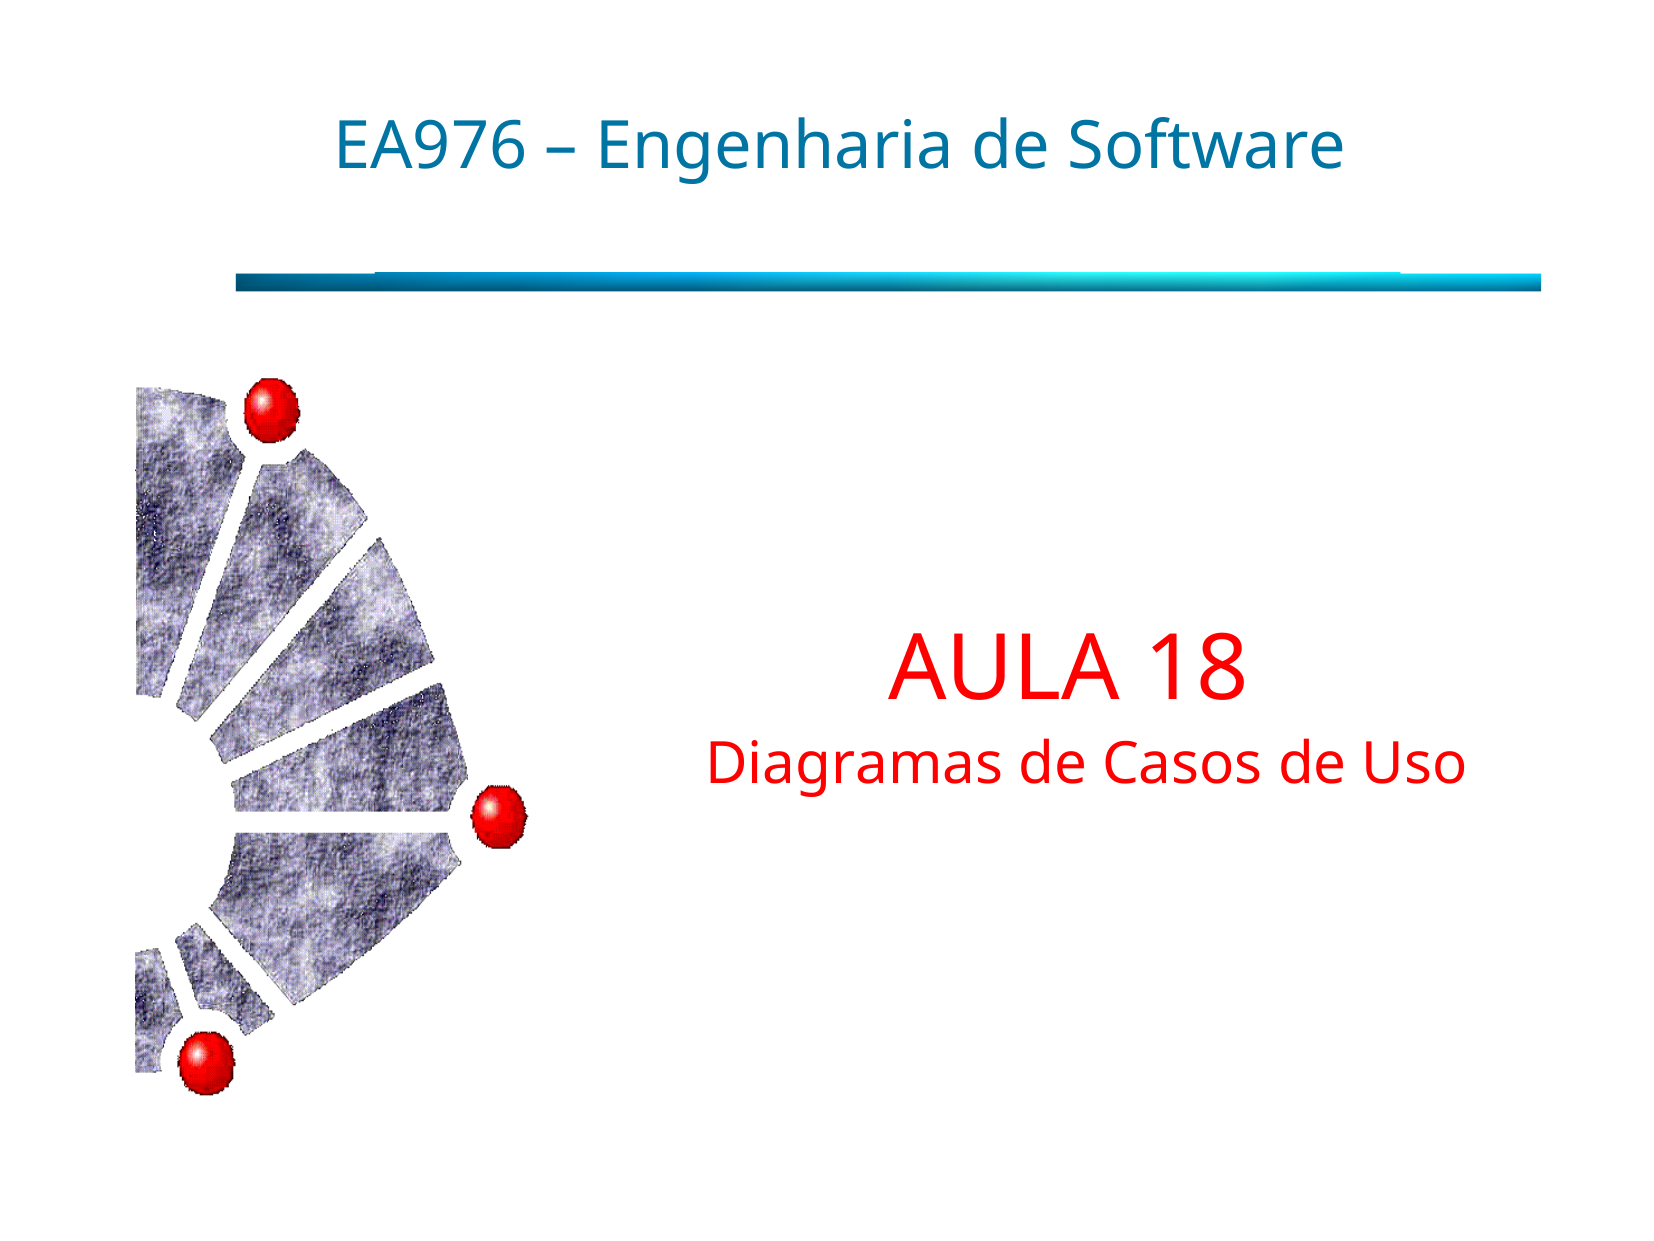

# EA976 – Engenharia de Software
AULA 18
Diagramas de Casos de Uso